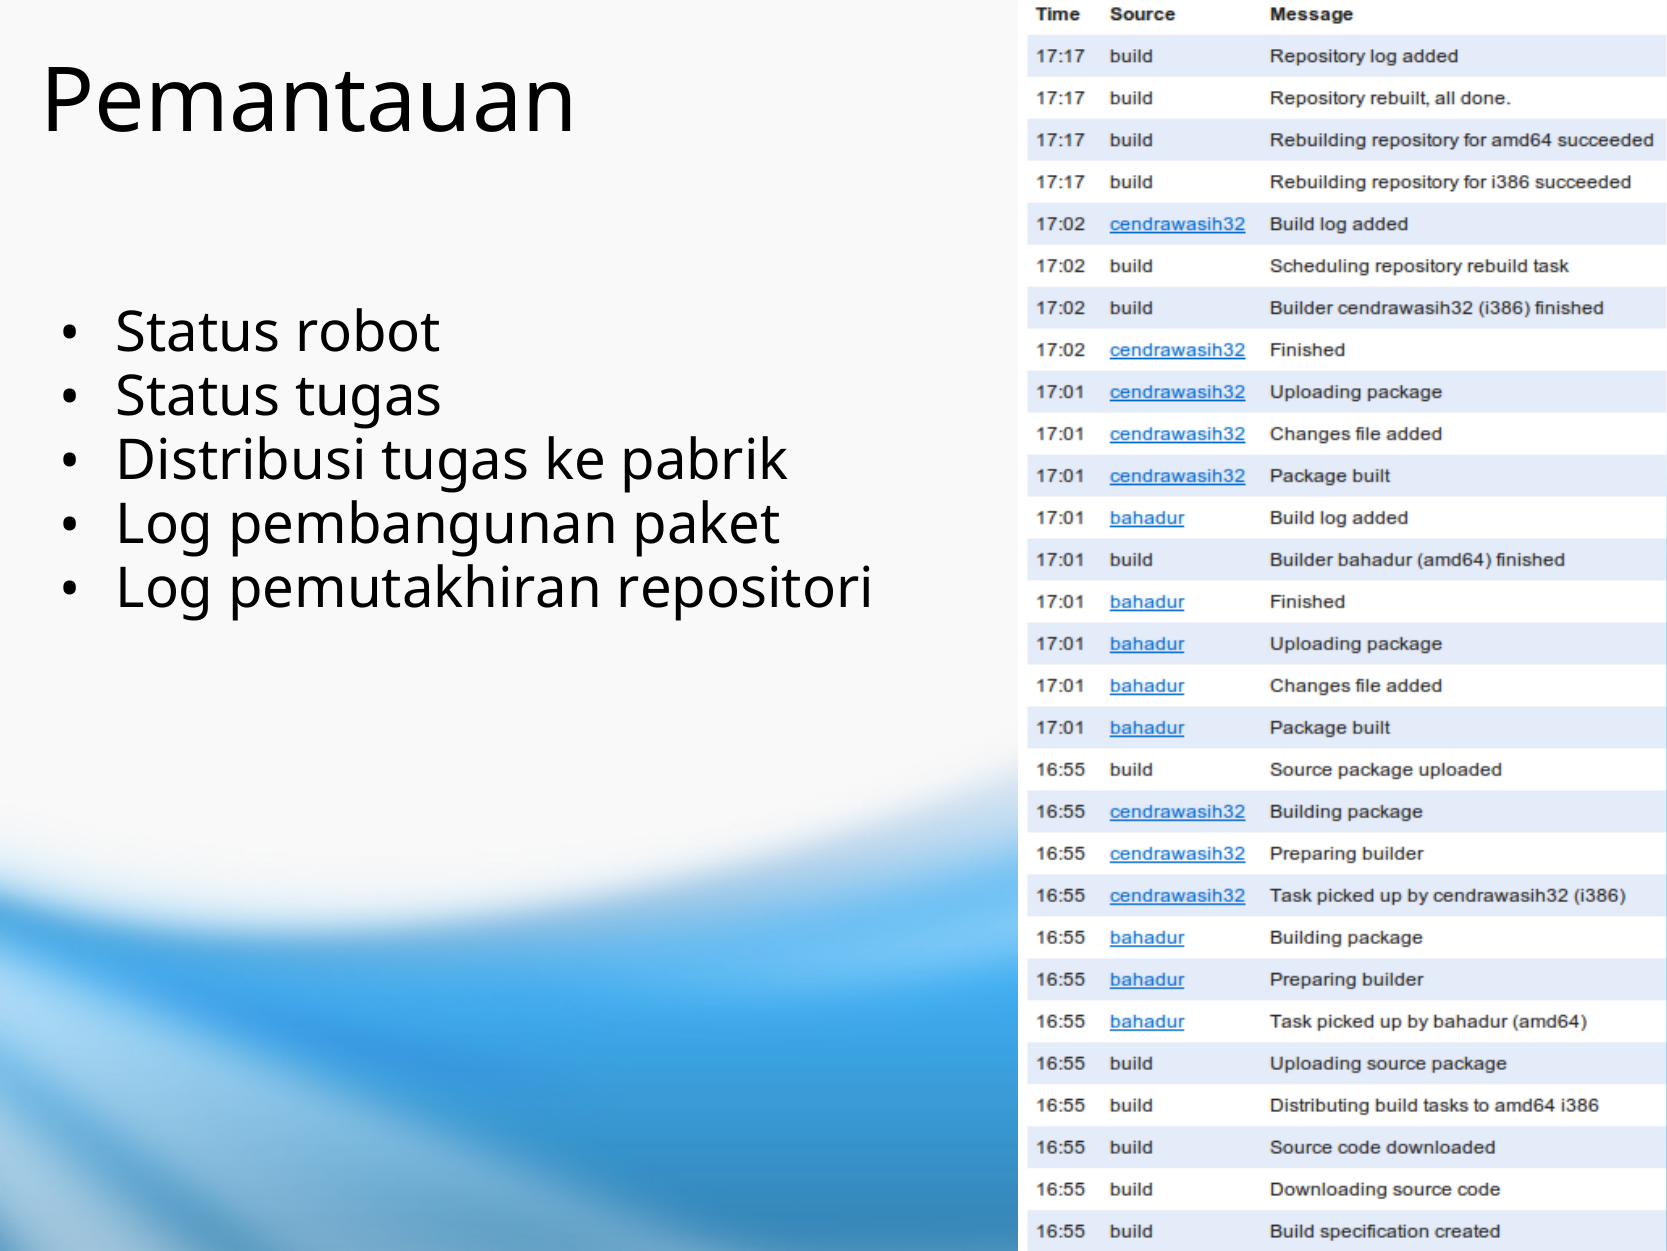

# Pemantauan
Status robot
Status tugas
Distribusi tugas ke pabrik
Log pembangunan paket
Log pemutakhiran repositori